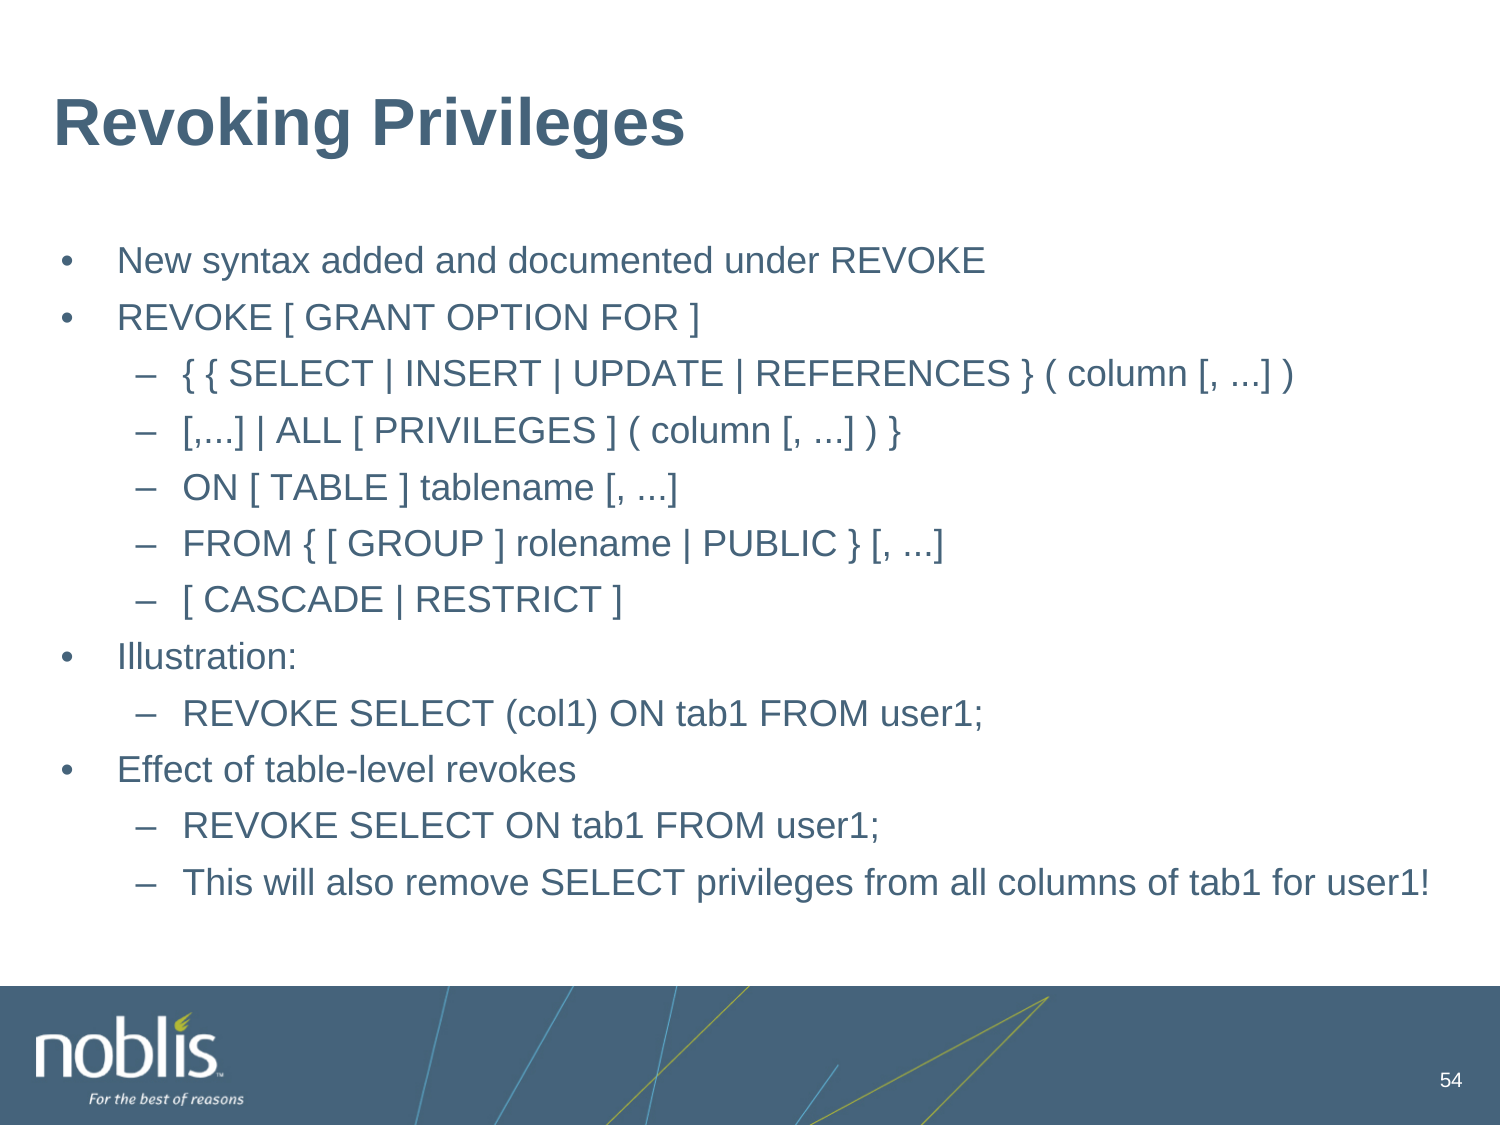

# Revoking Privileges
New syntax added and documented under REVOKE
REVOKE [ GRANT OPTION FOR ]
{ { SELECT | INSERT | UPDATE | REFERENCES } ( column [, ...] )
[,...] | ALL [ PRIVILEGES ] ( column [, ...] ) }
ON [ TABLE ] tablename [, ...]
FROM { [ GROUP ] rolename | PUBLIC } [, ...]
[ CASCADE | RESTRICT ]
Illustration:
REVOKE SELECT (col1) ON tab1 FROM user1;
Effect of table-level revokes
REVOKE SELECT ON tab1 FROM user1;
This will also remove SELECT privileges from all columns of tab1 for user1!